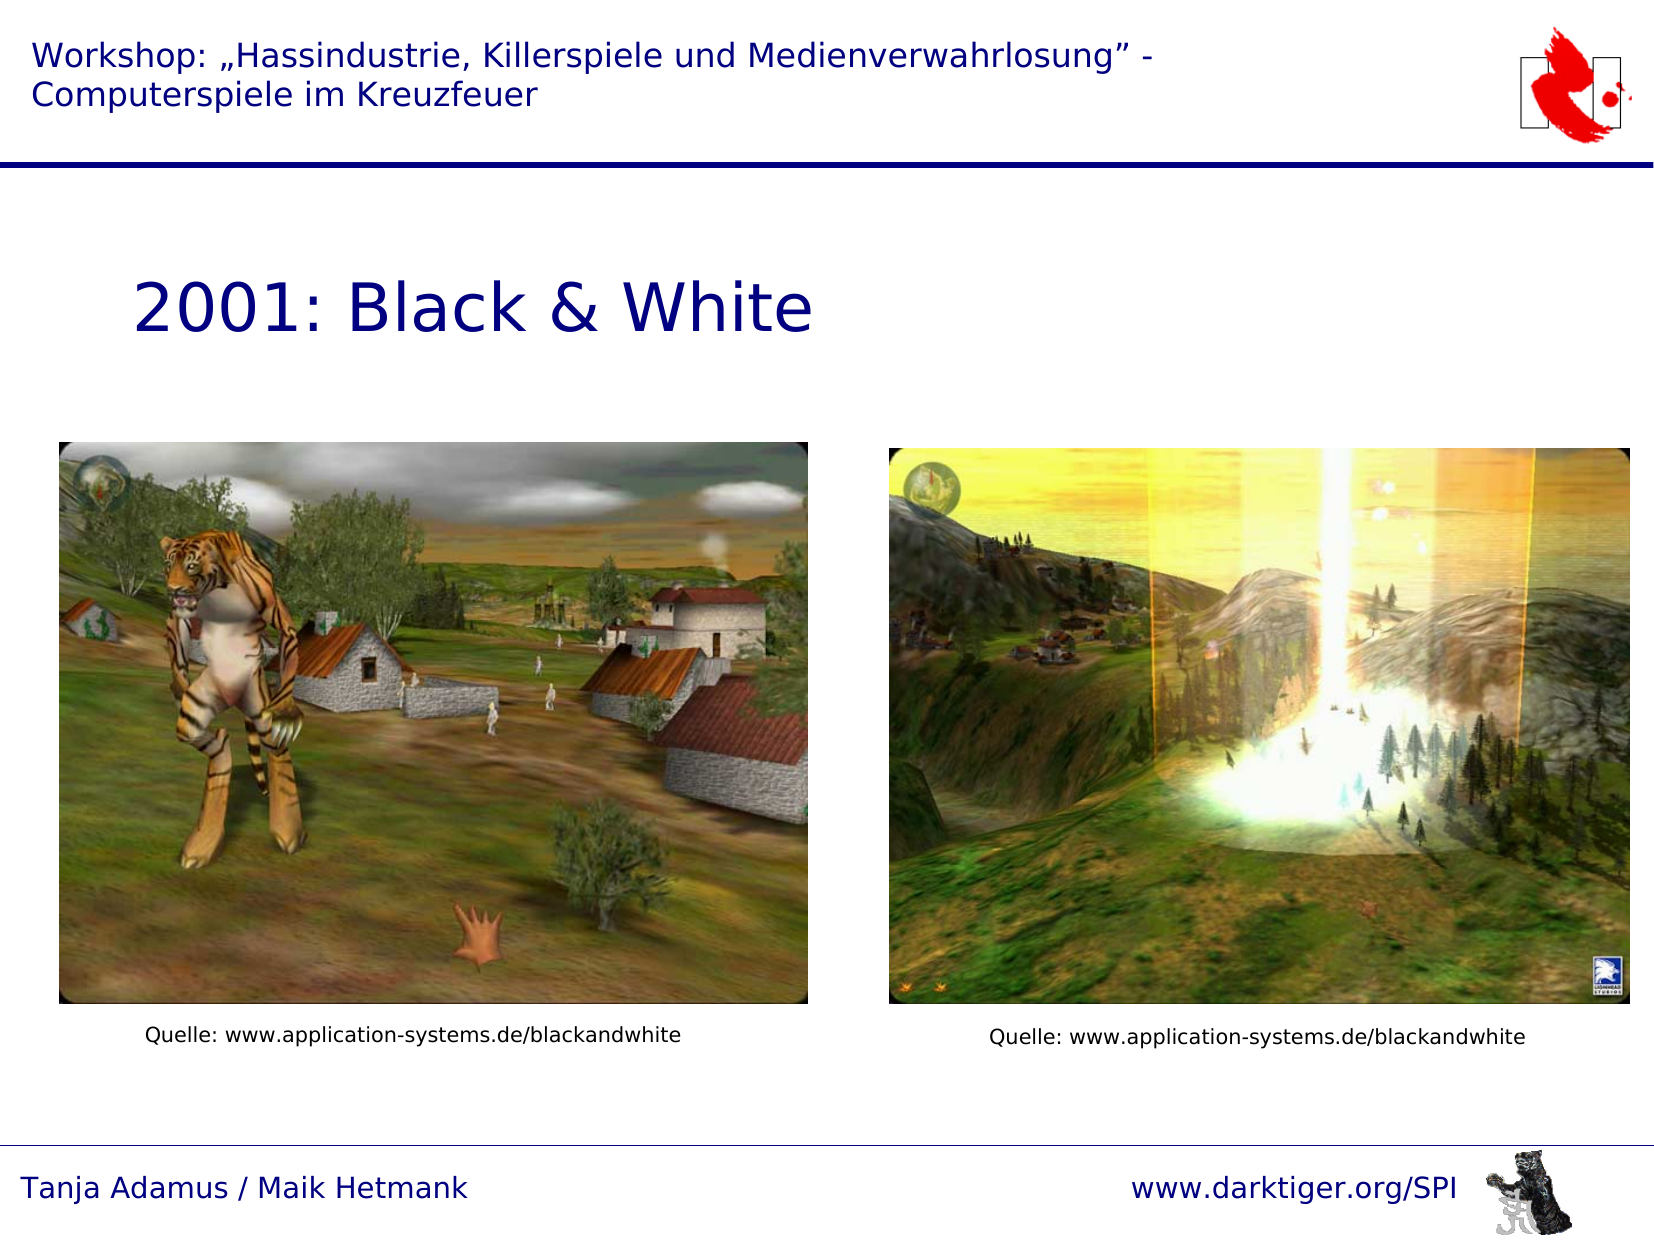

Workshop: „Hassindustrie, Killerspiele und Medienverwahrlosung” - Computerspiele im Kreuzfeuer
2001: Black & White
Quelle: www.application-systems.de/blackandwhite
Quelle: www.application-systems.de/blackandwhite